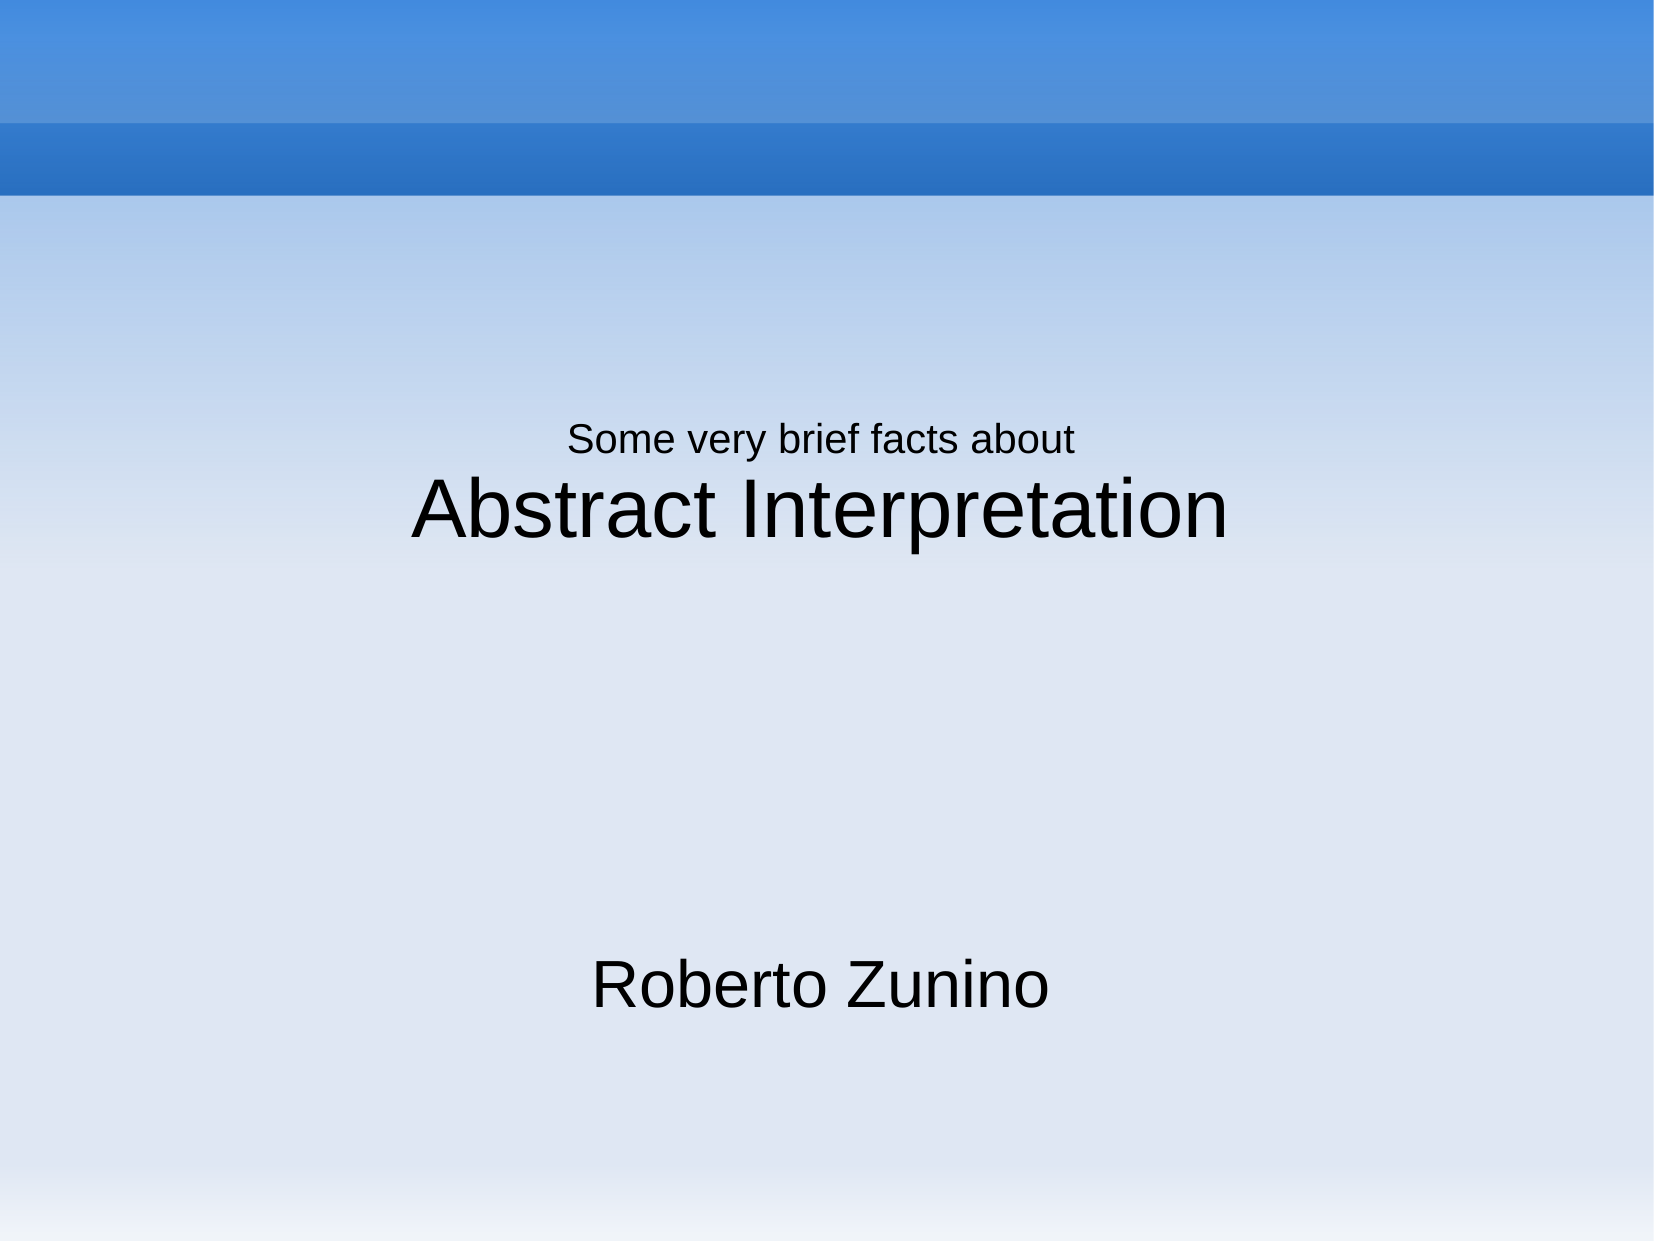

# Some very brief facts about
Abstract Interpretation
Roberto Zunino